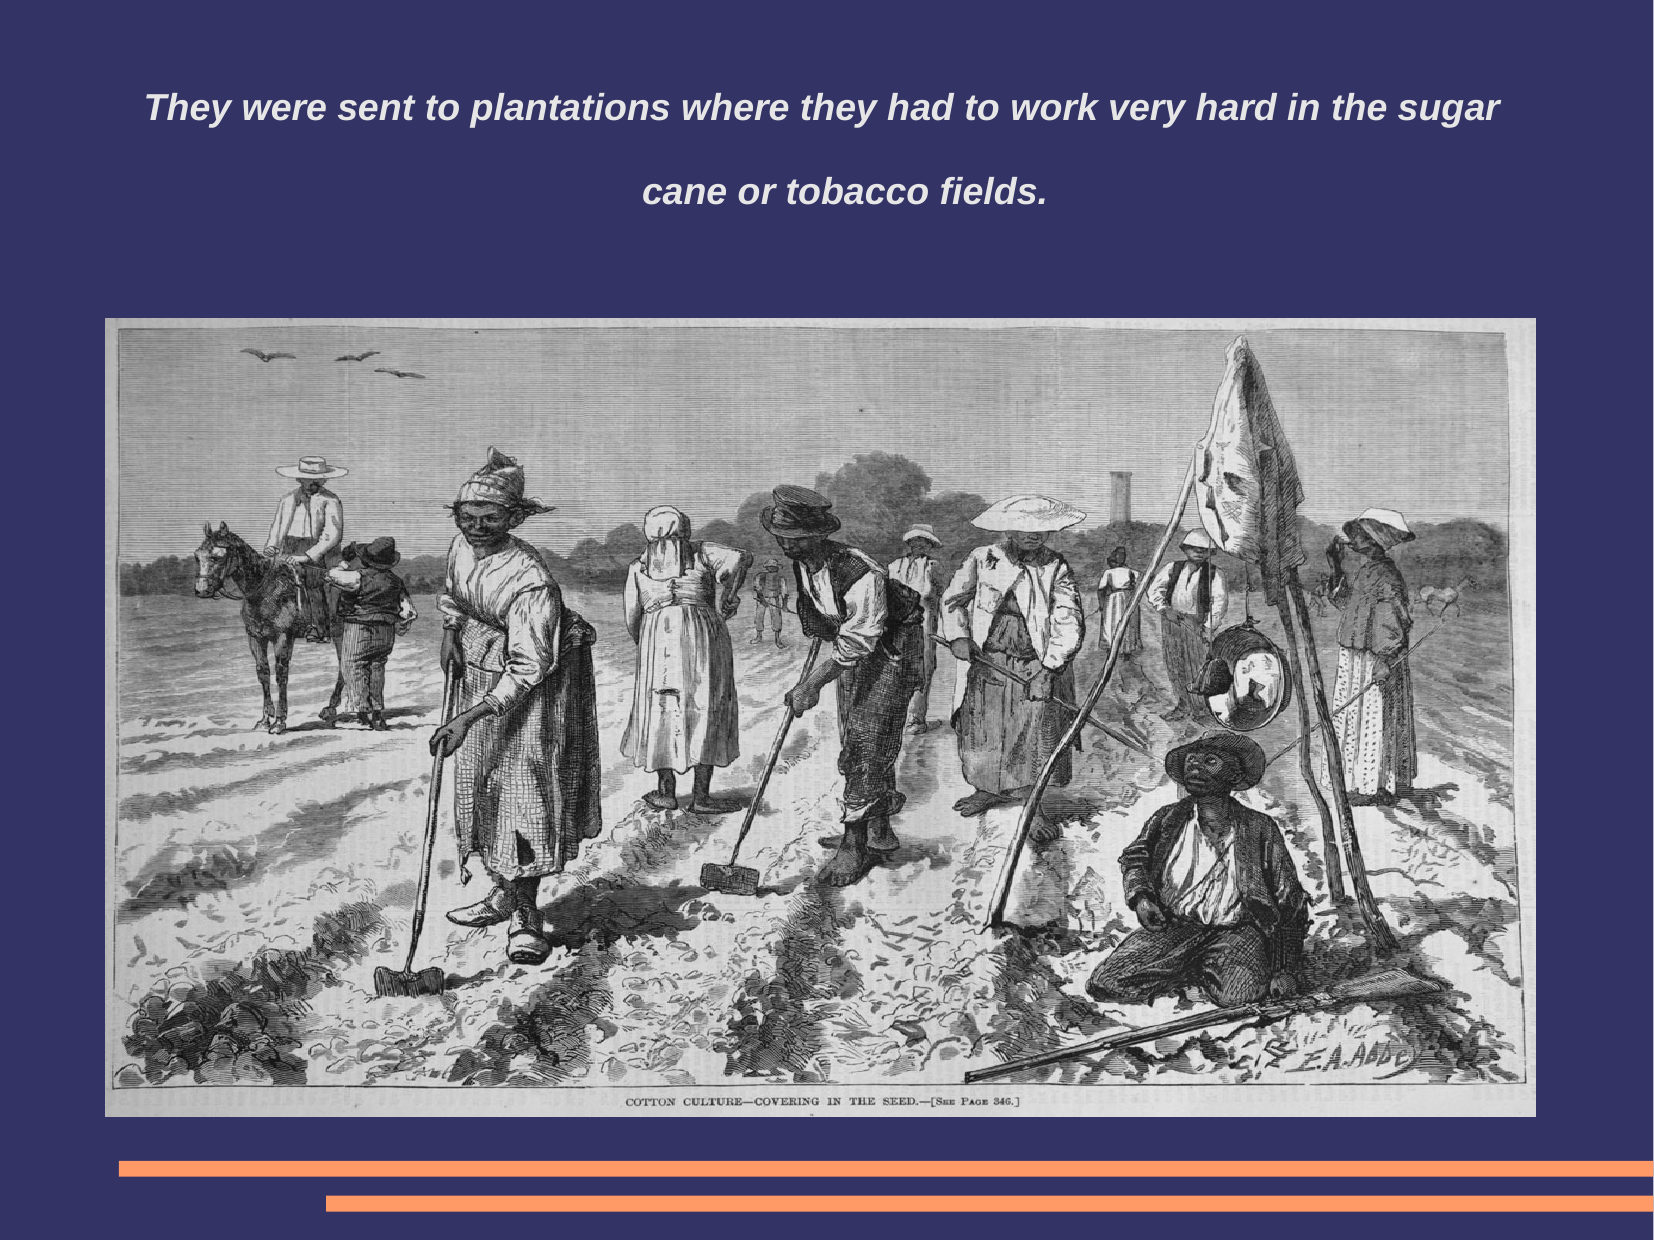

# They were sent to plantations where they had to work very hard in the sugar cane or tobacco fields.